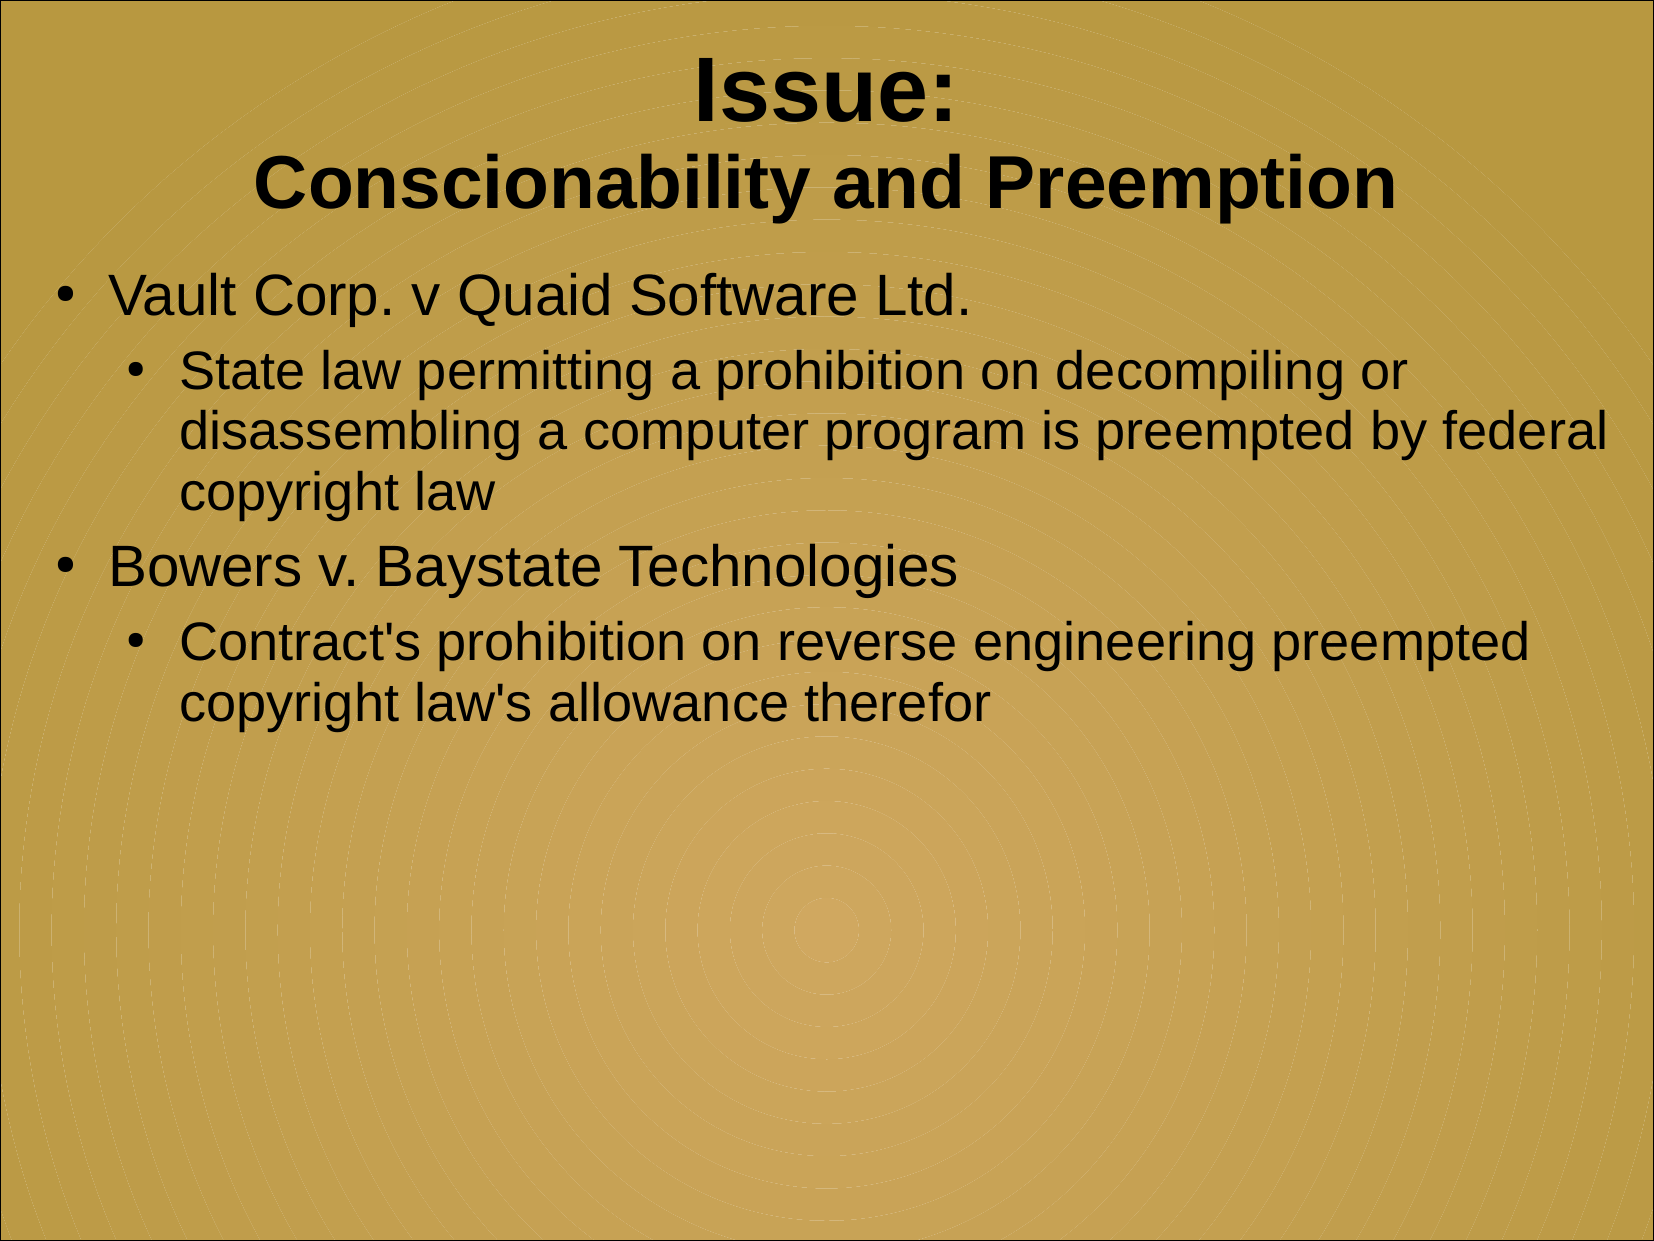

# Issue: Conscionability and Preemption
Vault Corp. v Quaid Software Ltd.
State law permitting a prohibition on decompiling or disassembling a computer program is preempted by federal copyright law
Bowers v. Baystate Technologies
Contract's prohibition on reverse engineering preempted copyright law's allowance therefor